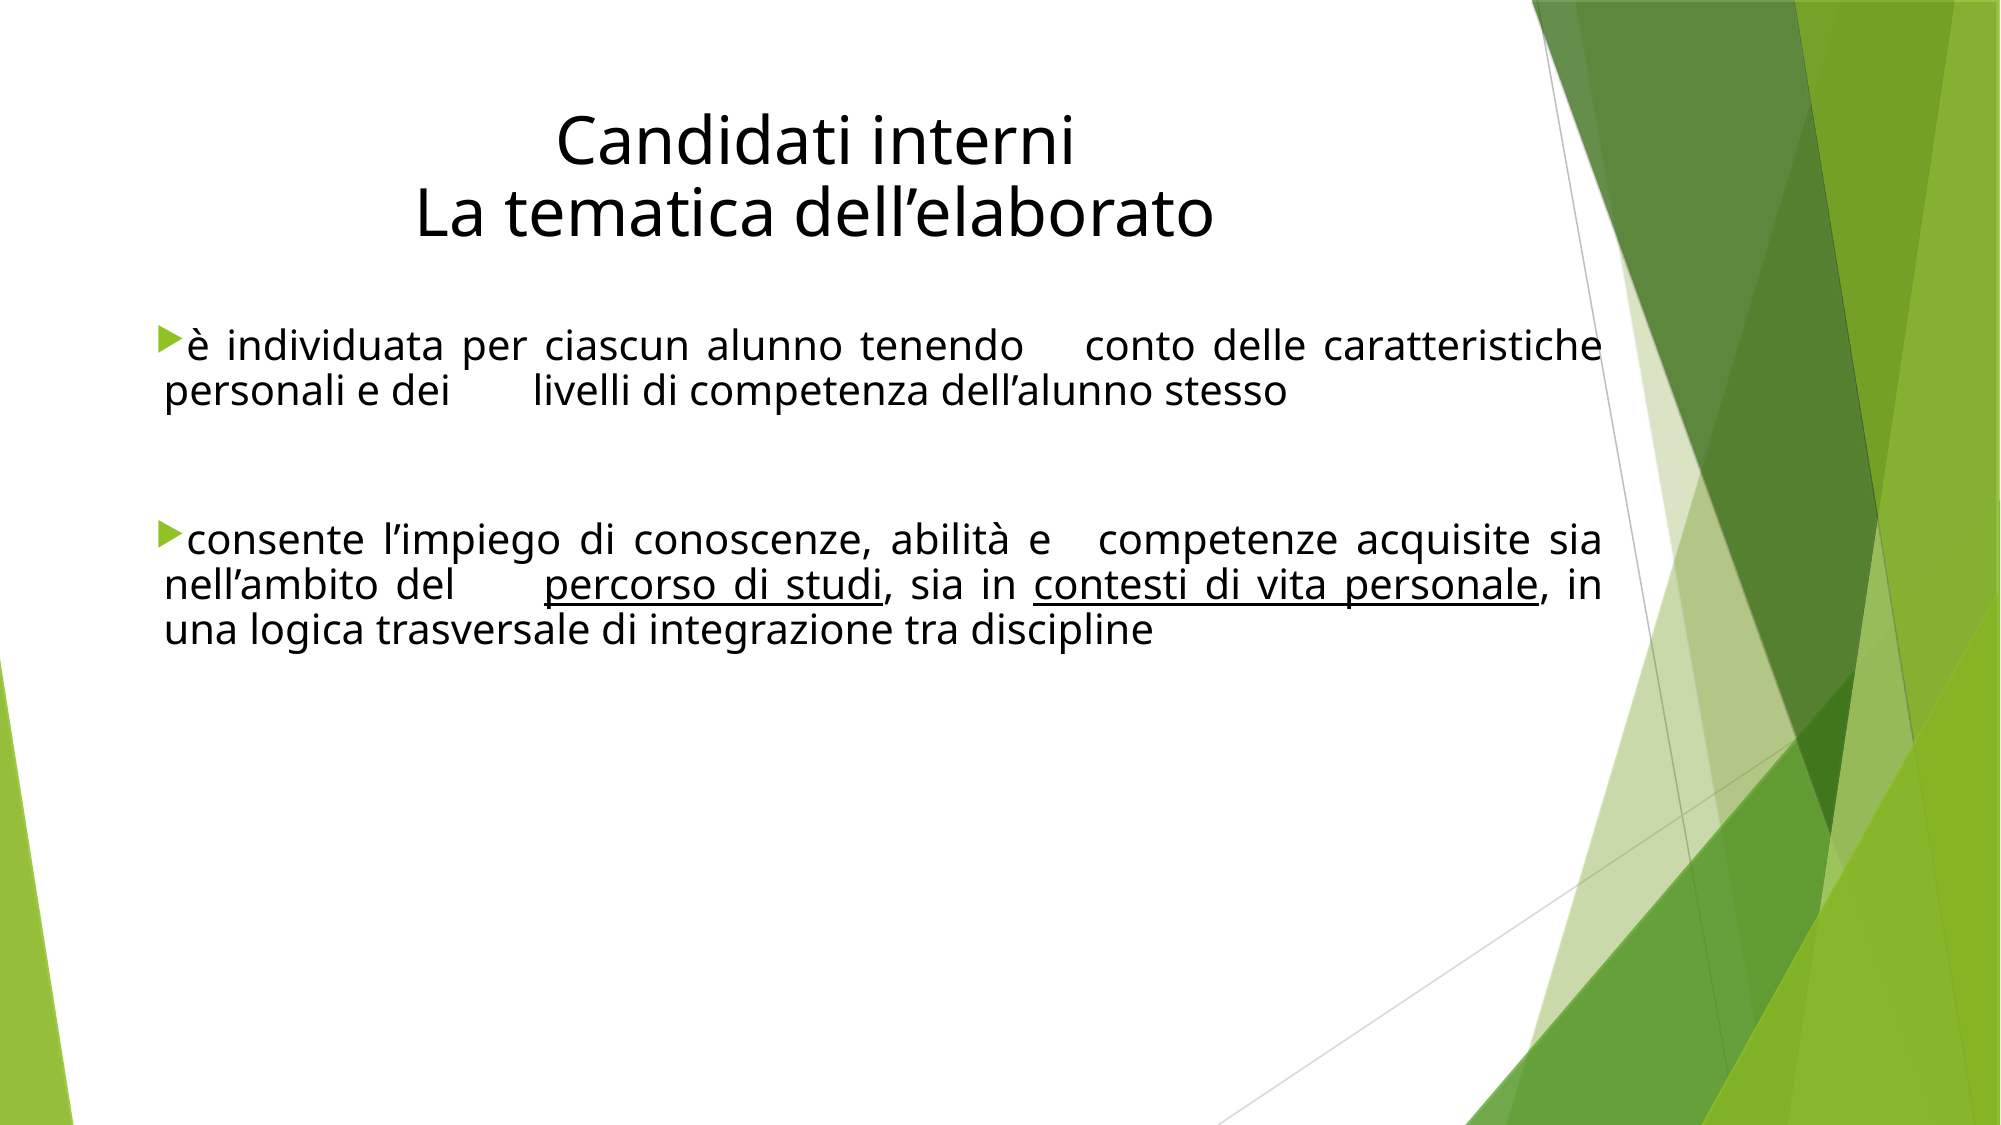

# Candidati interni La tematica dell’elaborato
è individuata per ciascun alunno tenendo 	conto delle caratteristiche personali e dei 	livelli di competenza dell’alunno stesso
consente l’impiego di conoscenze, abilità e 	competenze acquisite sia nell’ambito del 	percorso di studi, sia in contesti di vita personale, in una logica trasversale di integrazione tra discipline